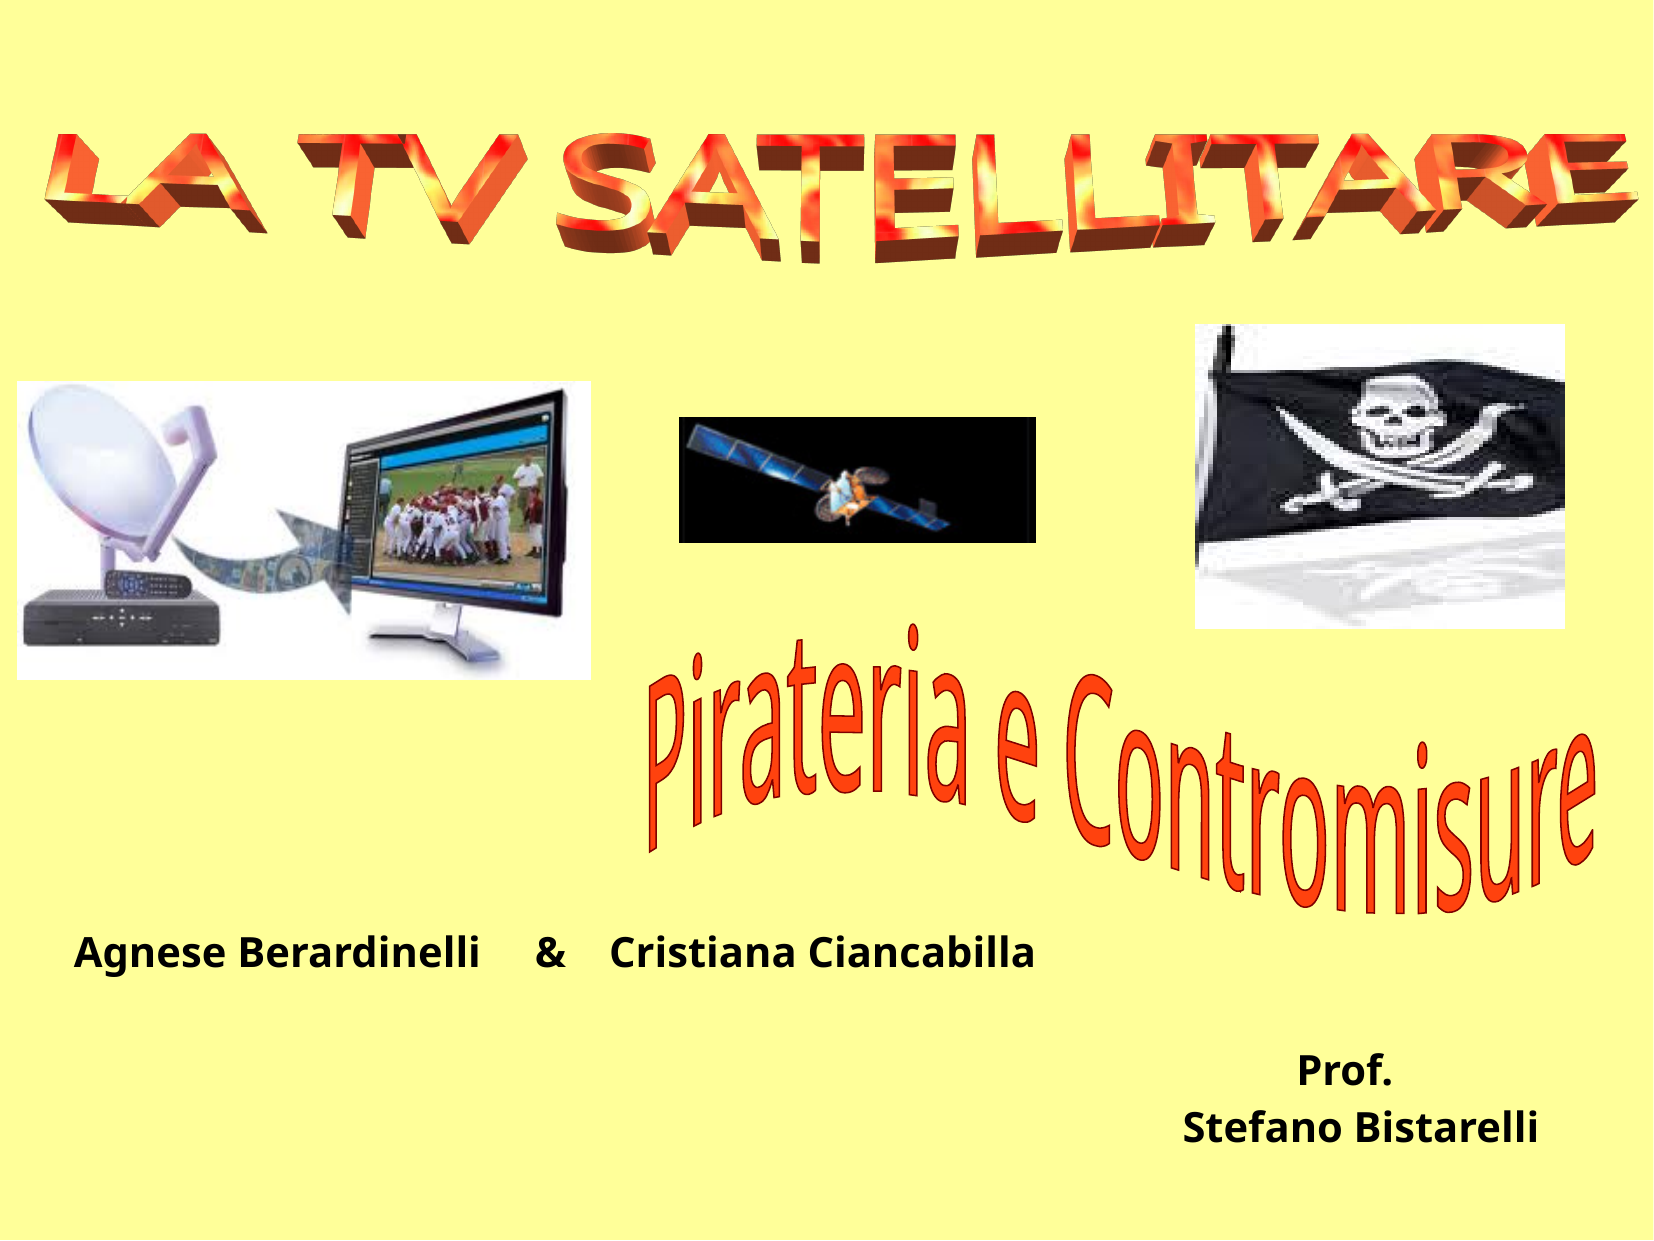

LA TV SATELLITARE
Pirateria e Contromisure
Agnese Berardinelli & Cristiana Ciancabilla
 Prof.
 Stefano Bistarelli